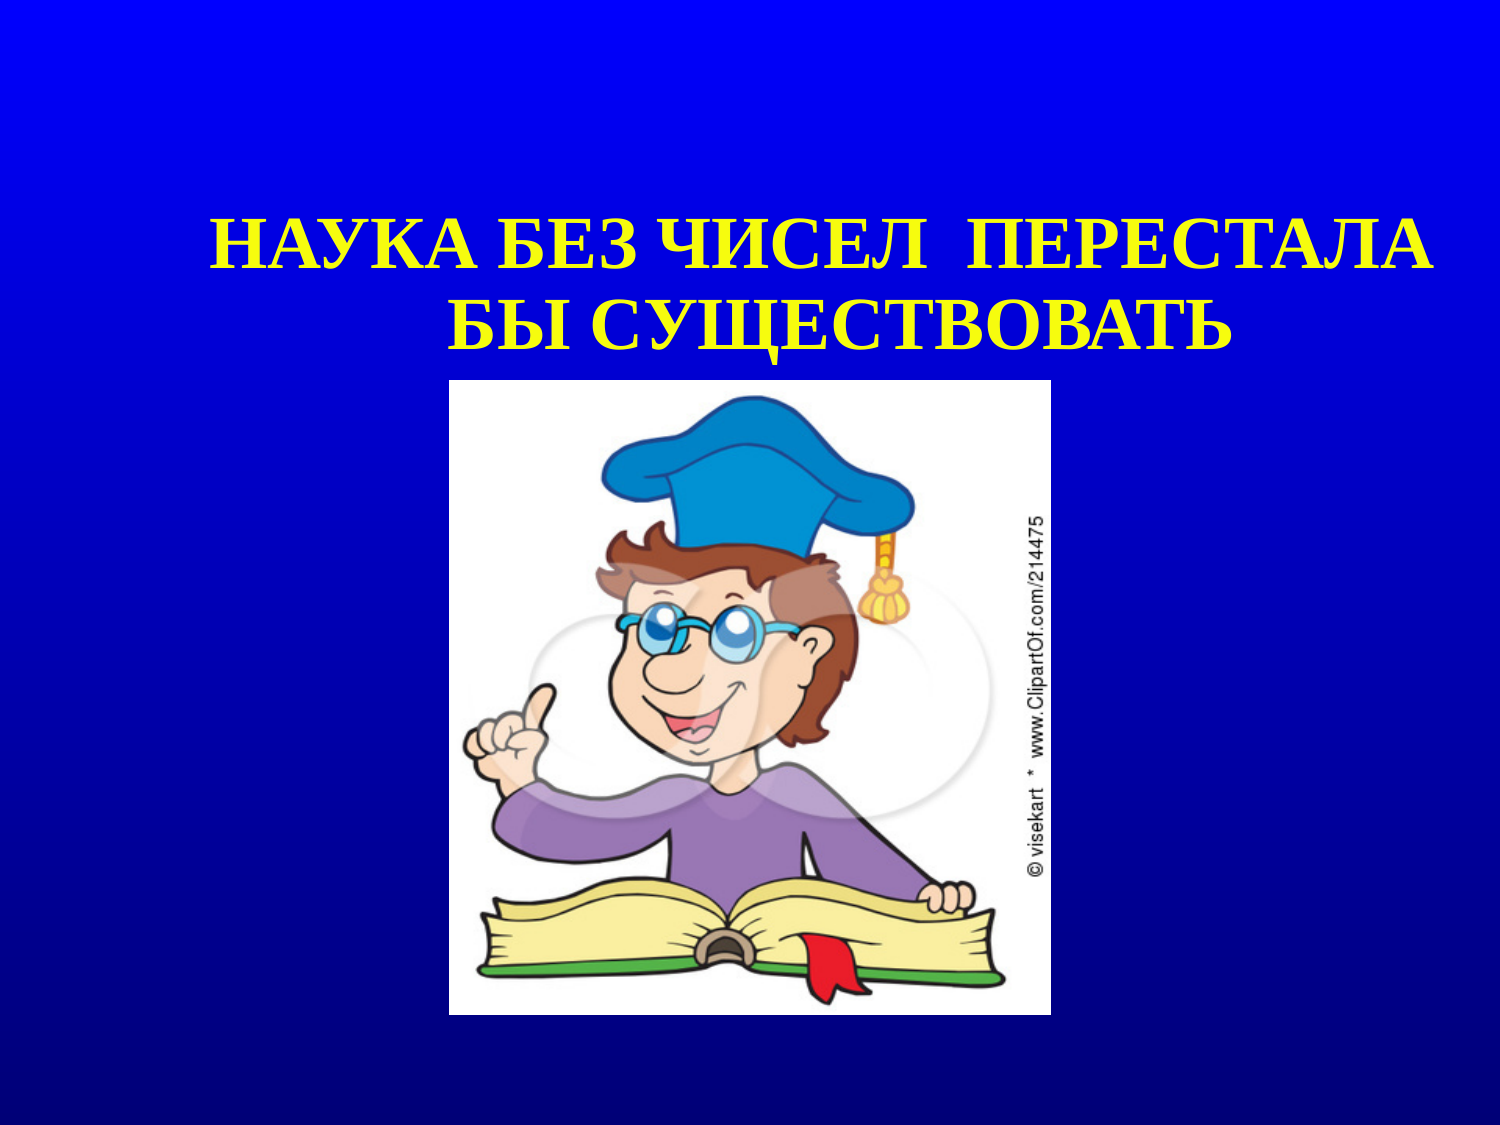

#
 НАУКА БЕЗ ЧИСЕЛ ПЕРЕСТАЛА БЫ СУЩЕСТВОВАТЬ